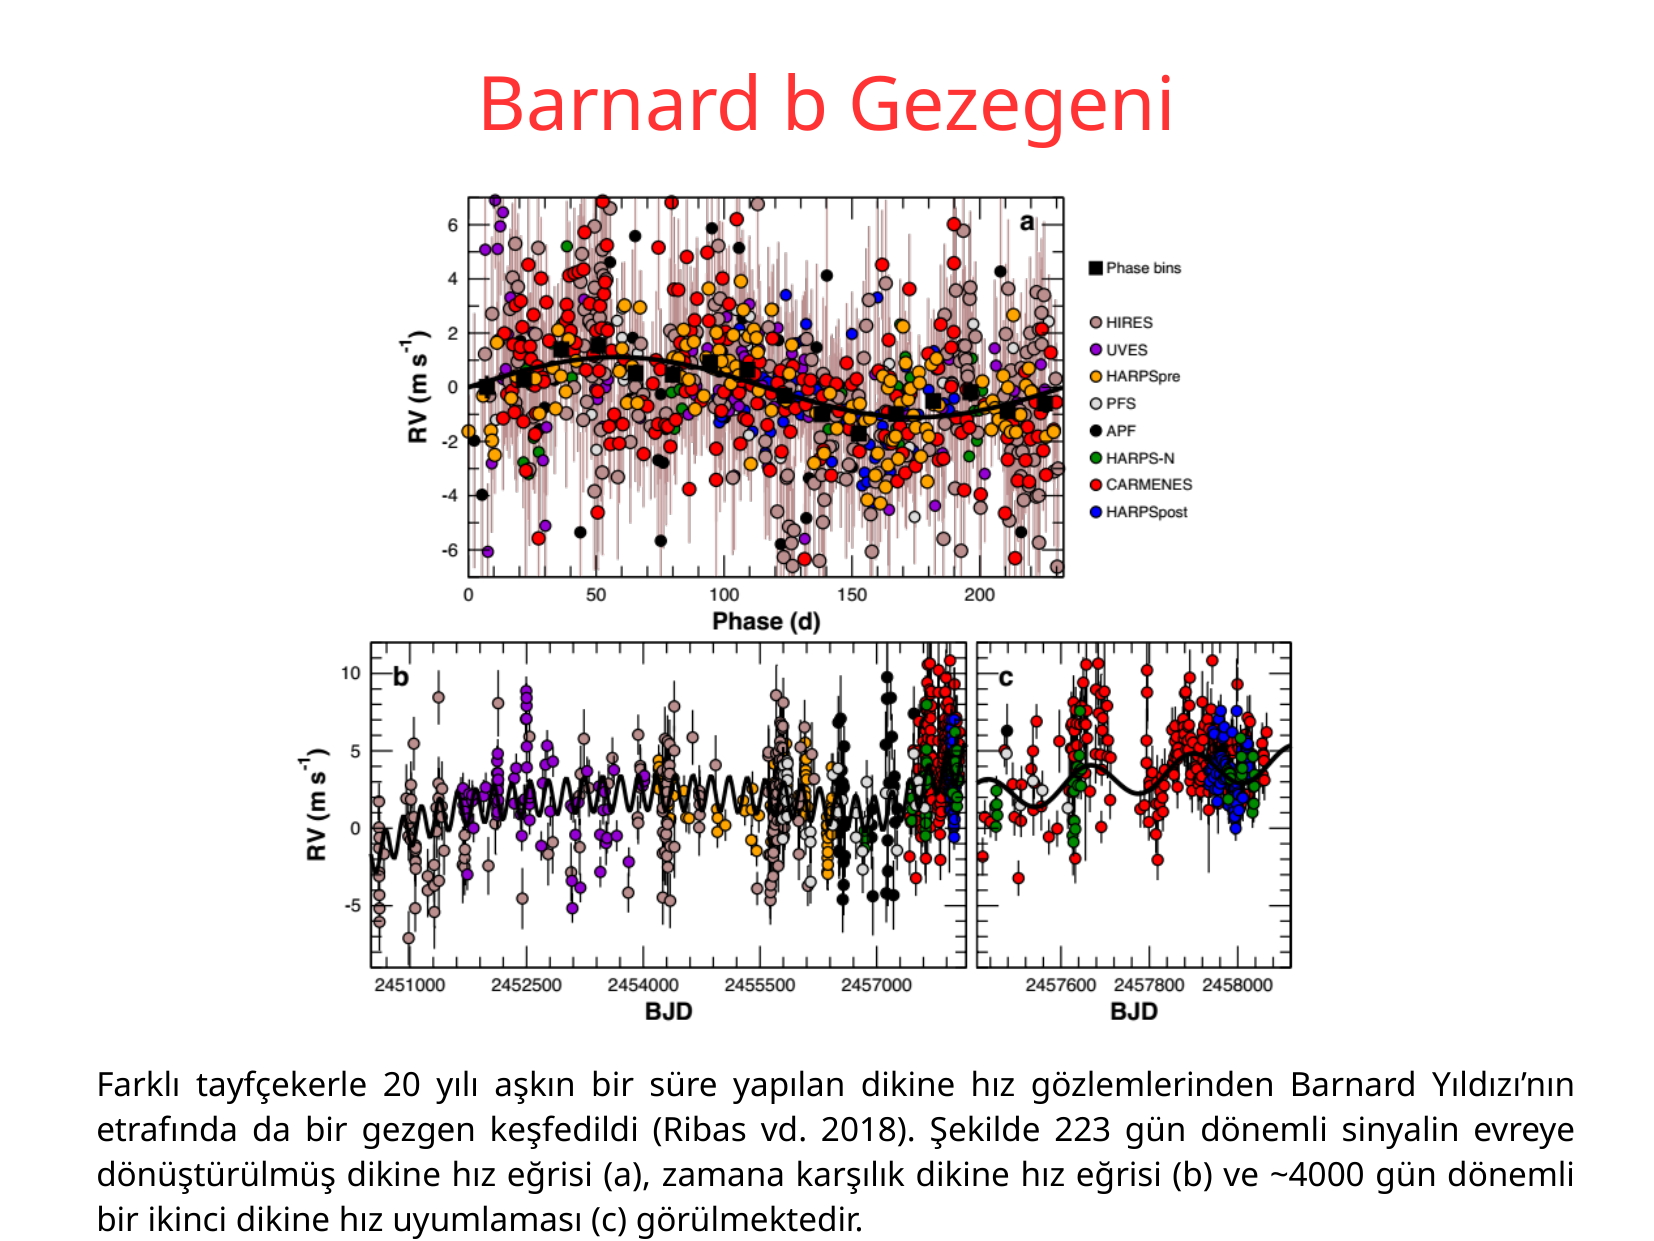

# Barnard b Gezegeni
Farklı tayfçekerle 20 yılı aşkın bir süre yapılan dikine hız gözlemlerinden Barnard Yıldızı’nın etrafında da bir gezgen keşfedildi (Ribas vd. 2018). Şekilde 223 gün dönemli sinyalin evreye dönüştürülmüş dikine hız eğrisi (a), zamana karşılık dikine hız eğrisi (b) ve ~4000 gün dönemli bir ikinci dikine hız uyumlaması (c) görülmektedir.